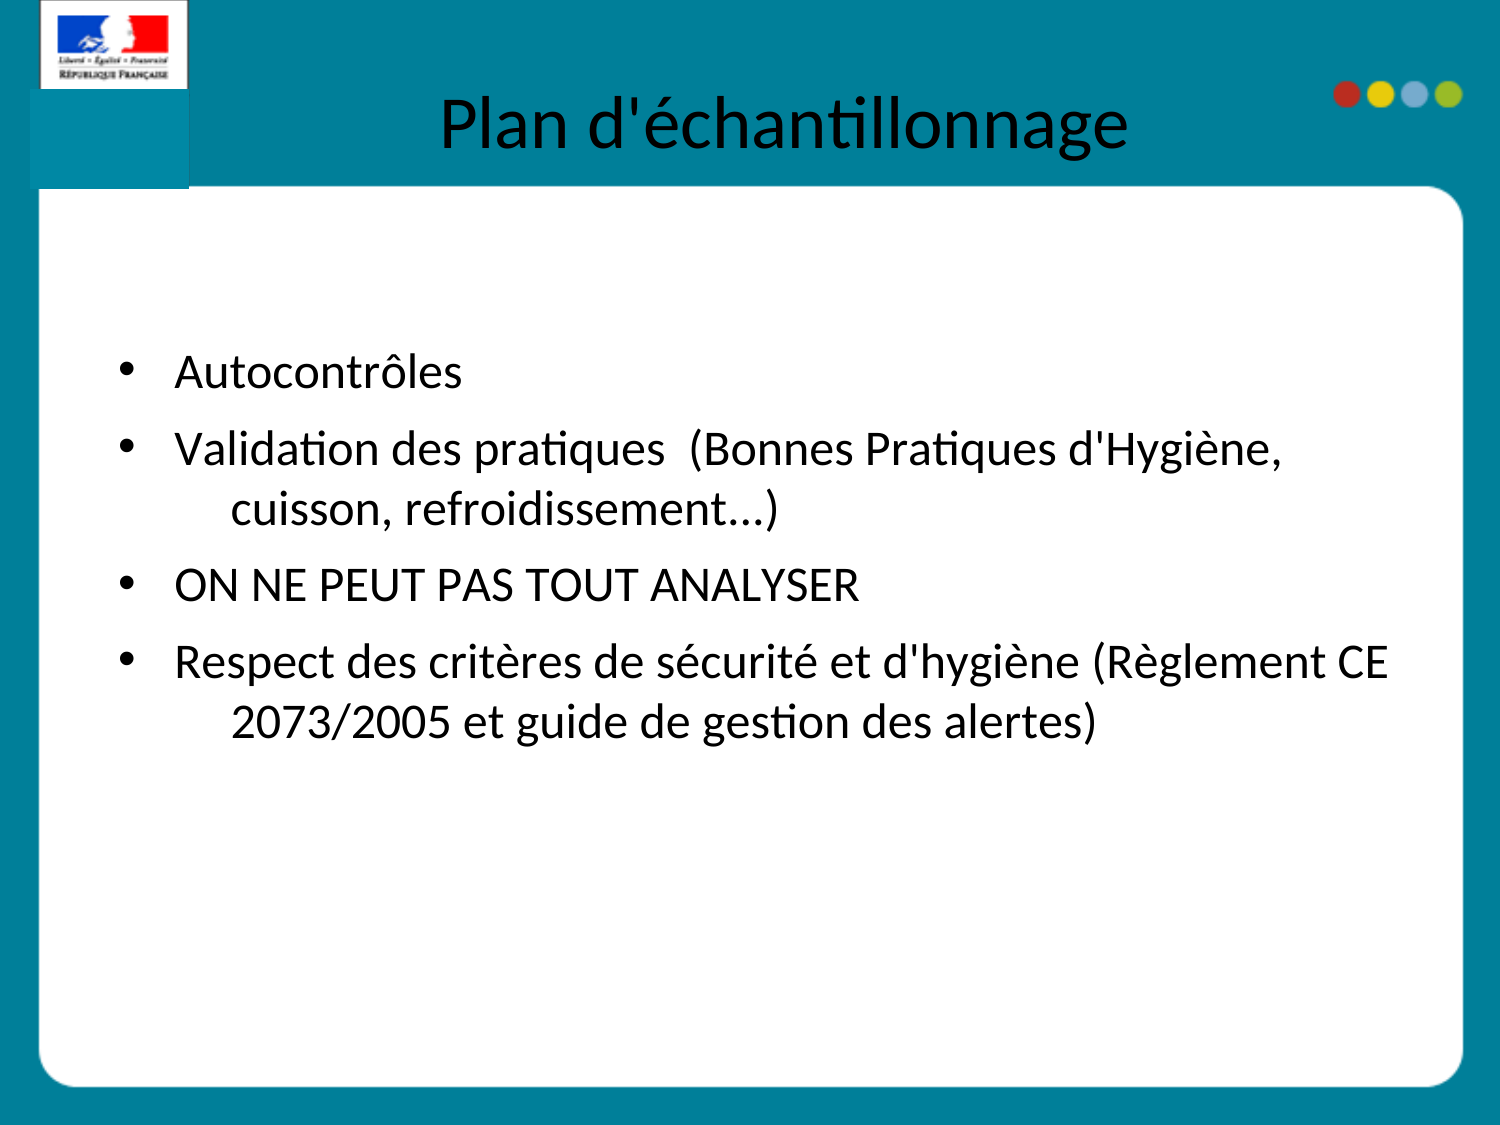

# Plan d'échantillonnage
Autocontrôles
Validation des pratiques (Bonnes Pratiques d'Hygiène, cuisson, refroidissement...)
ON NE PEUT PAS TOUT ANALYSER
Respect des critères de sécurité et d'hygiène (Règlement CE 2073/2005 et guide de gestion des alertes)